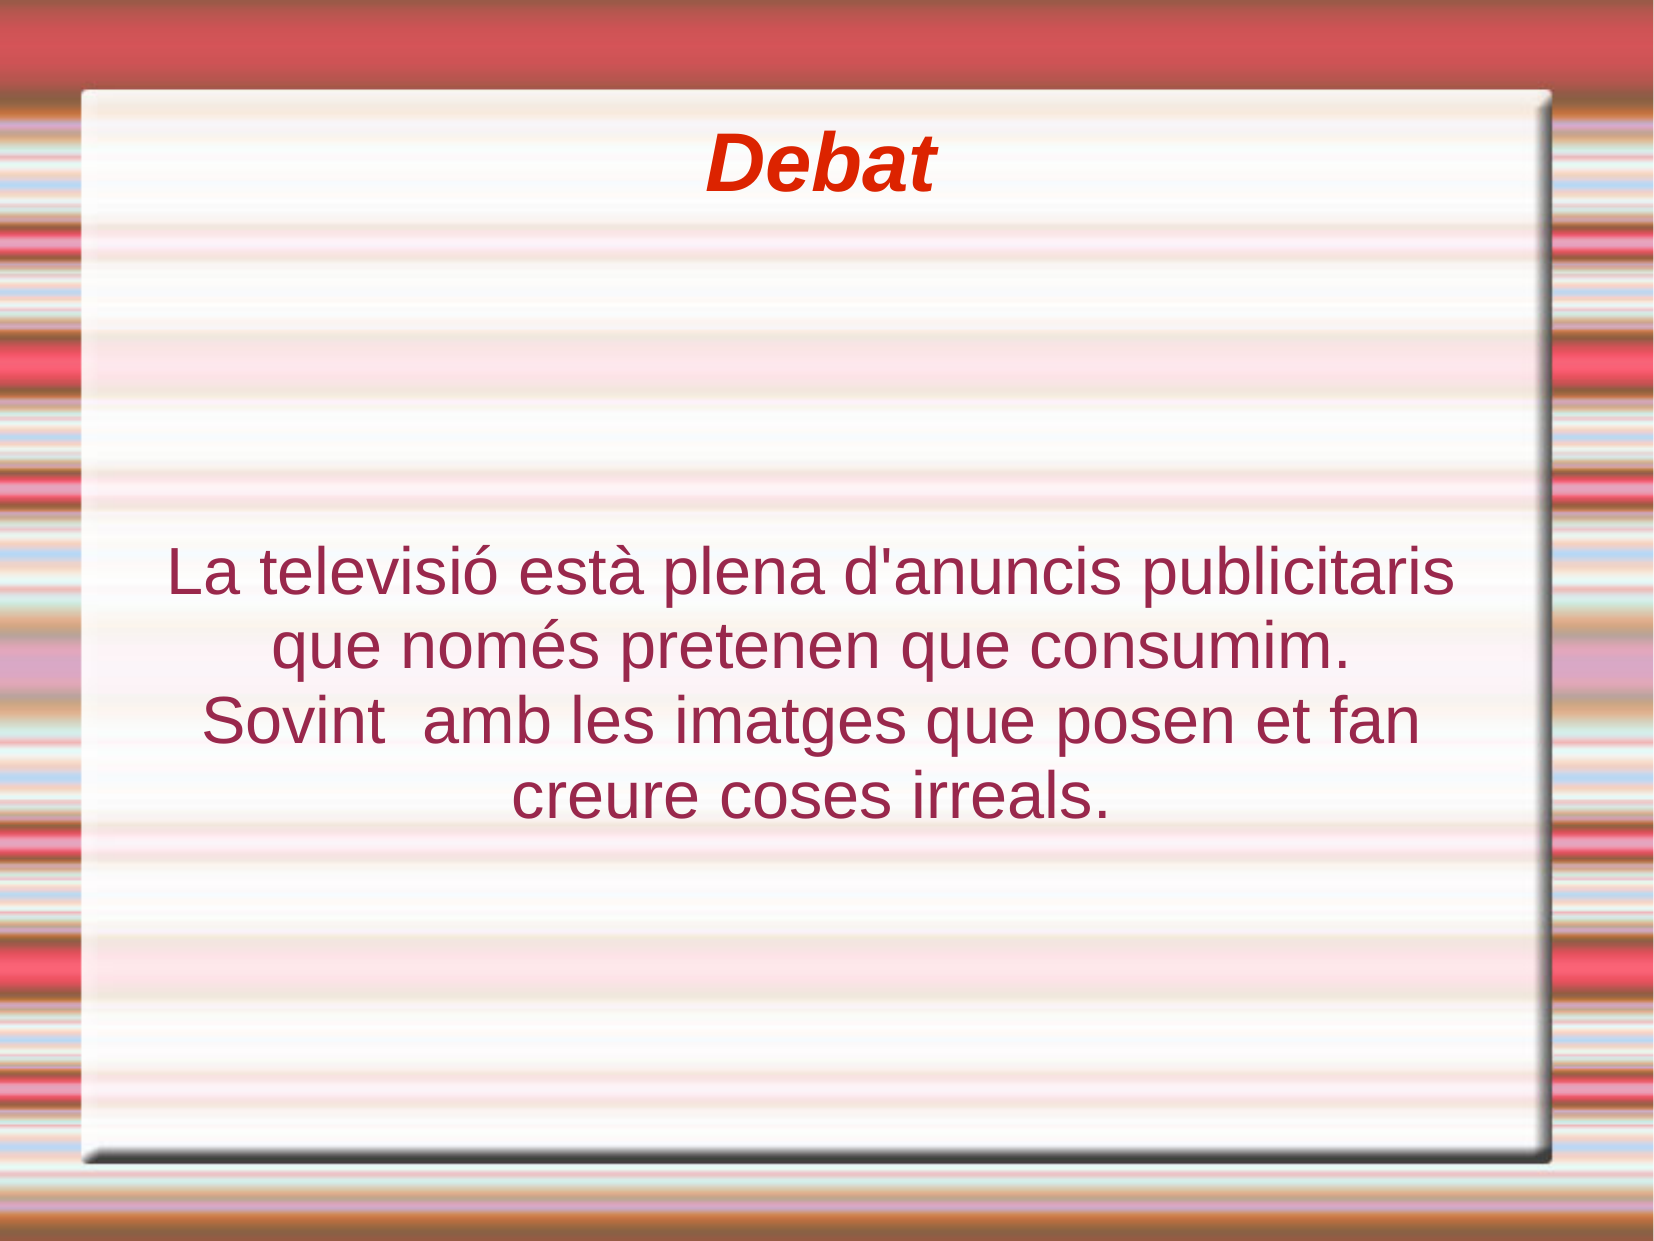

# Debat
La televisió està plena d'anuncis publicitaris que només pretenen que consumim.
Sovint amb les imatges que posen et fan creure coses irreals.